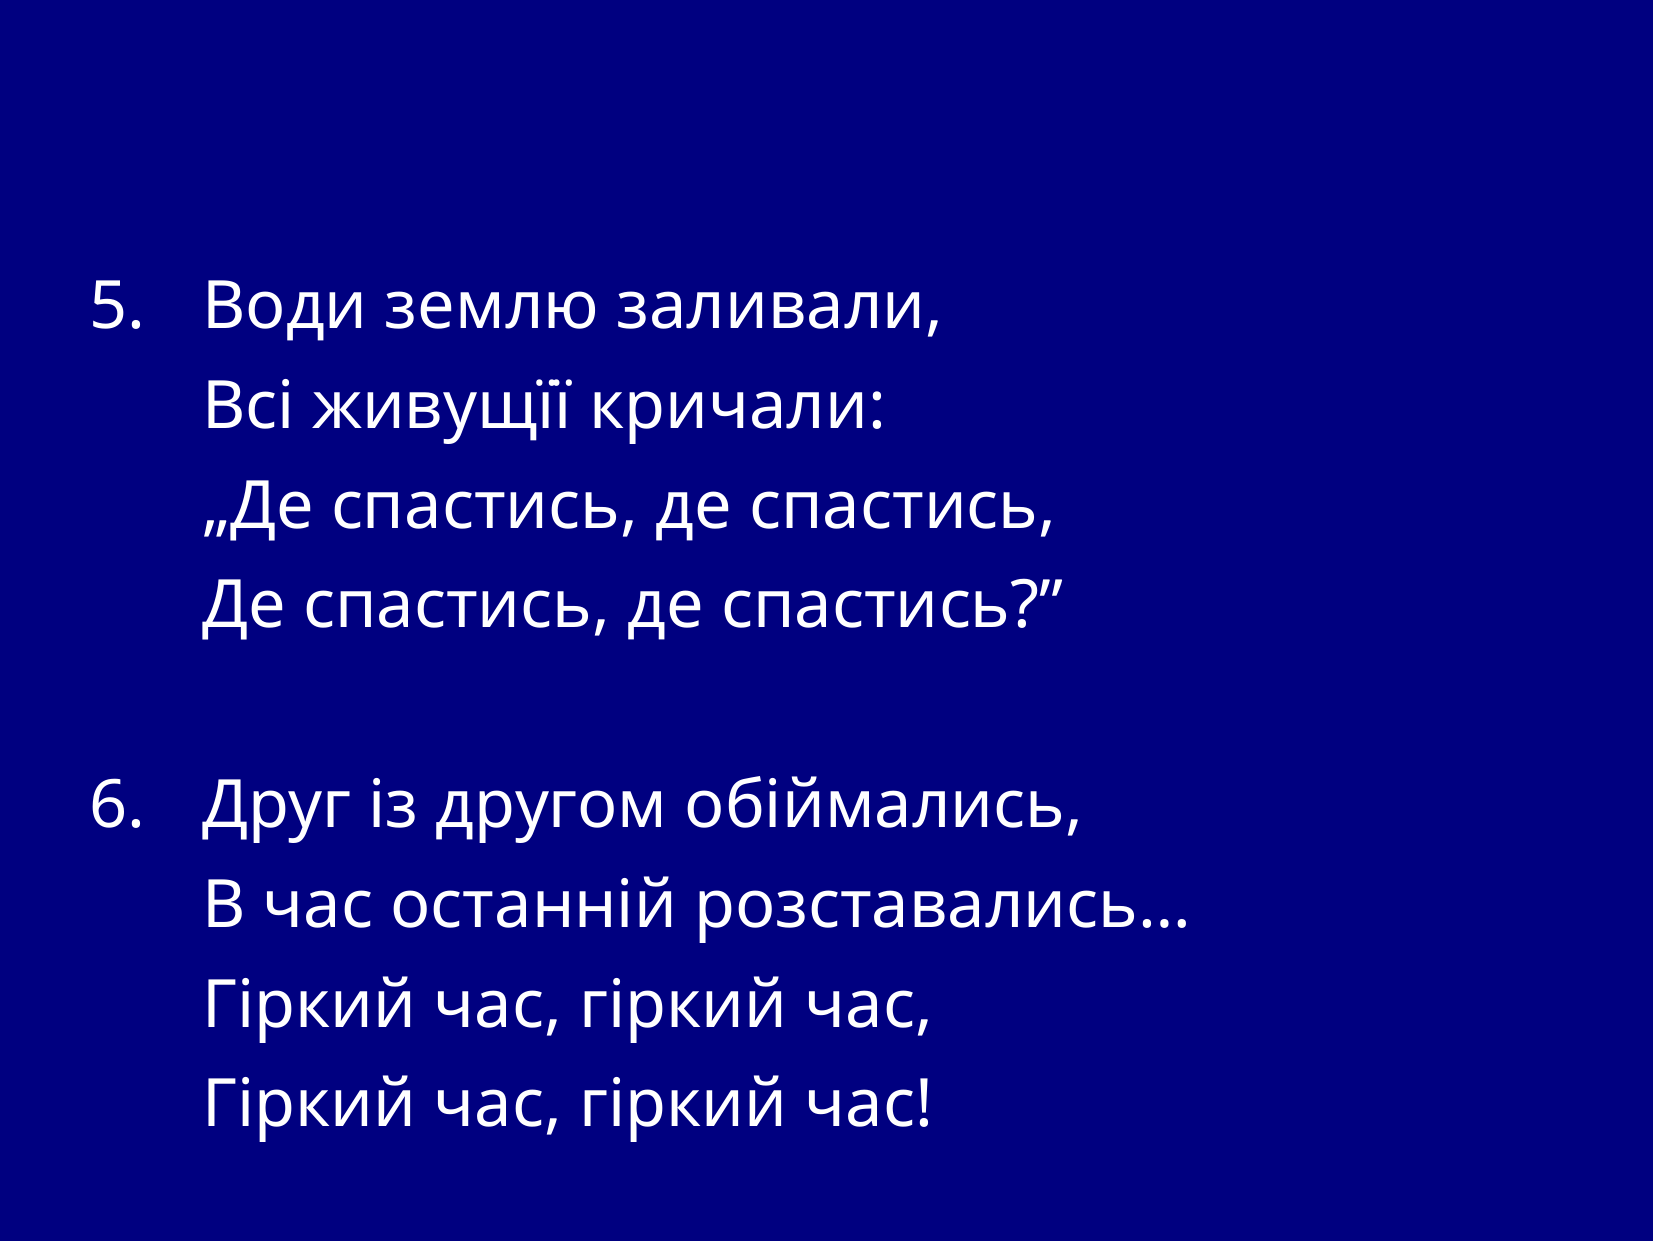

5.	Води землю заливали,
	Всі живущїї кричали:
	„Де спастись, де спастись,
	Де спастись, де спастись?”
6.	Друг із другом обіймались,
	В час останній розставались…
	Гіркий час, гіркий час,
	Гіркий час, гіркий час!